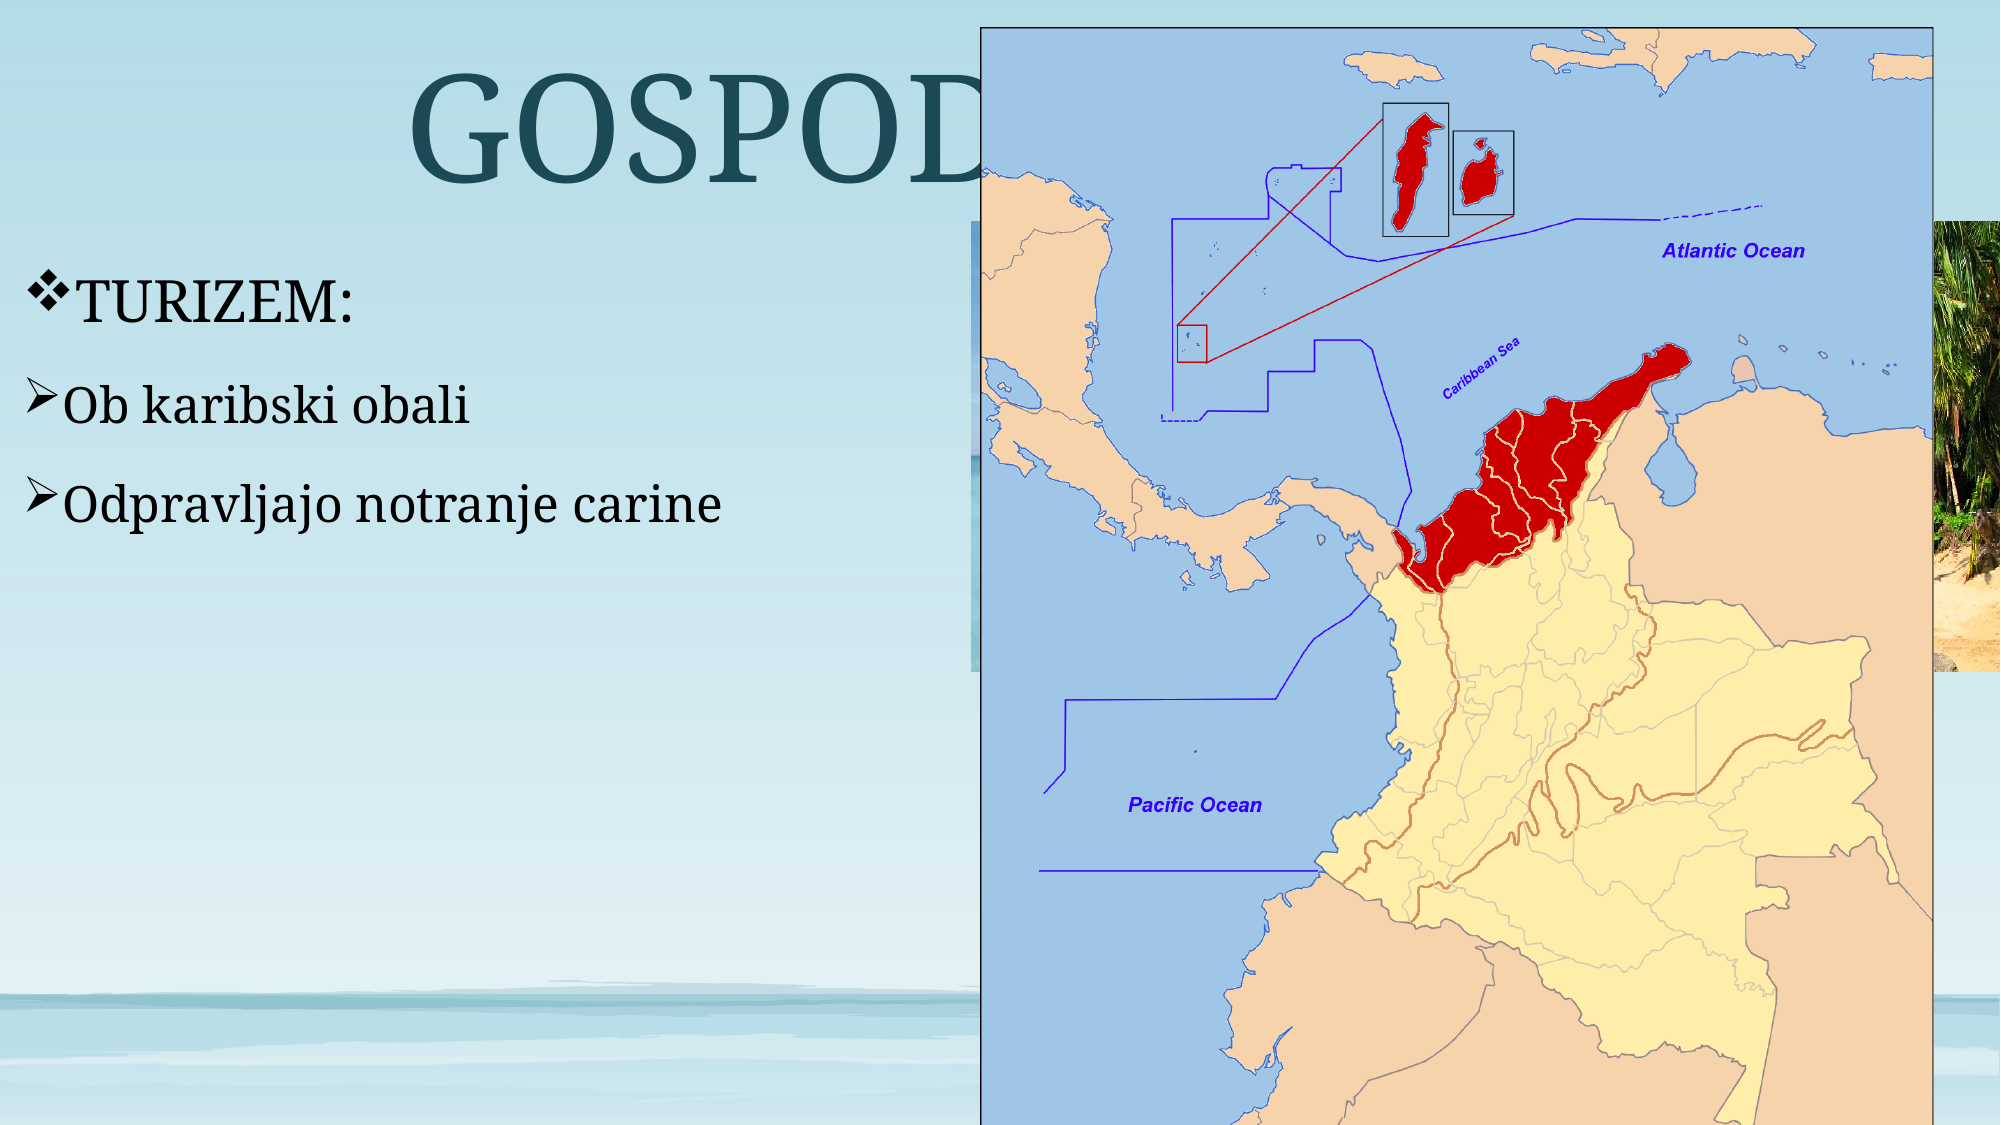

# GOSPODARSTVO
| TURIZEM: Ob karibski obali Odpravljajo notranje carine | Turistov zaradi slabih razmer skoraj ni Obiski med koncem decembra in sredino januarja |
| --- | --- |